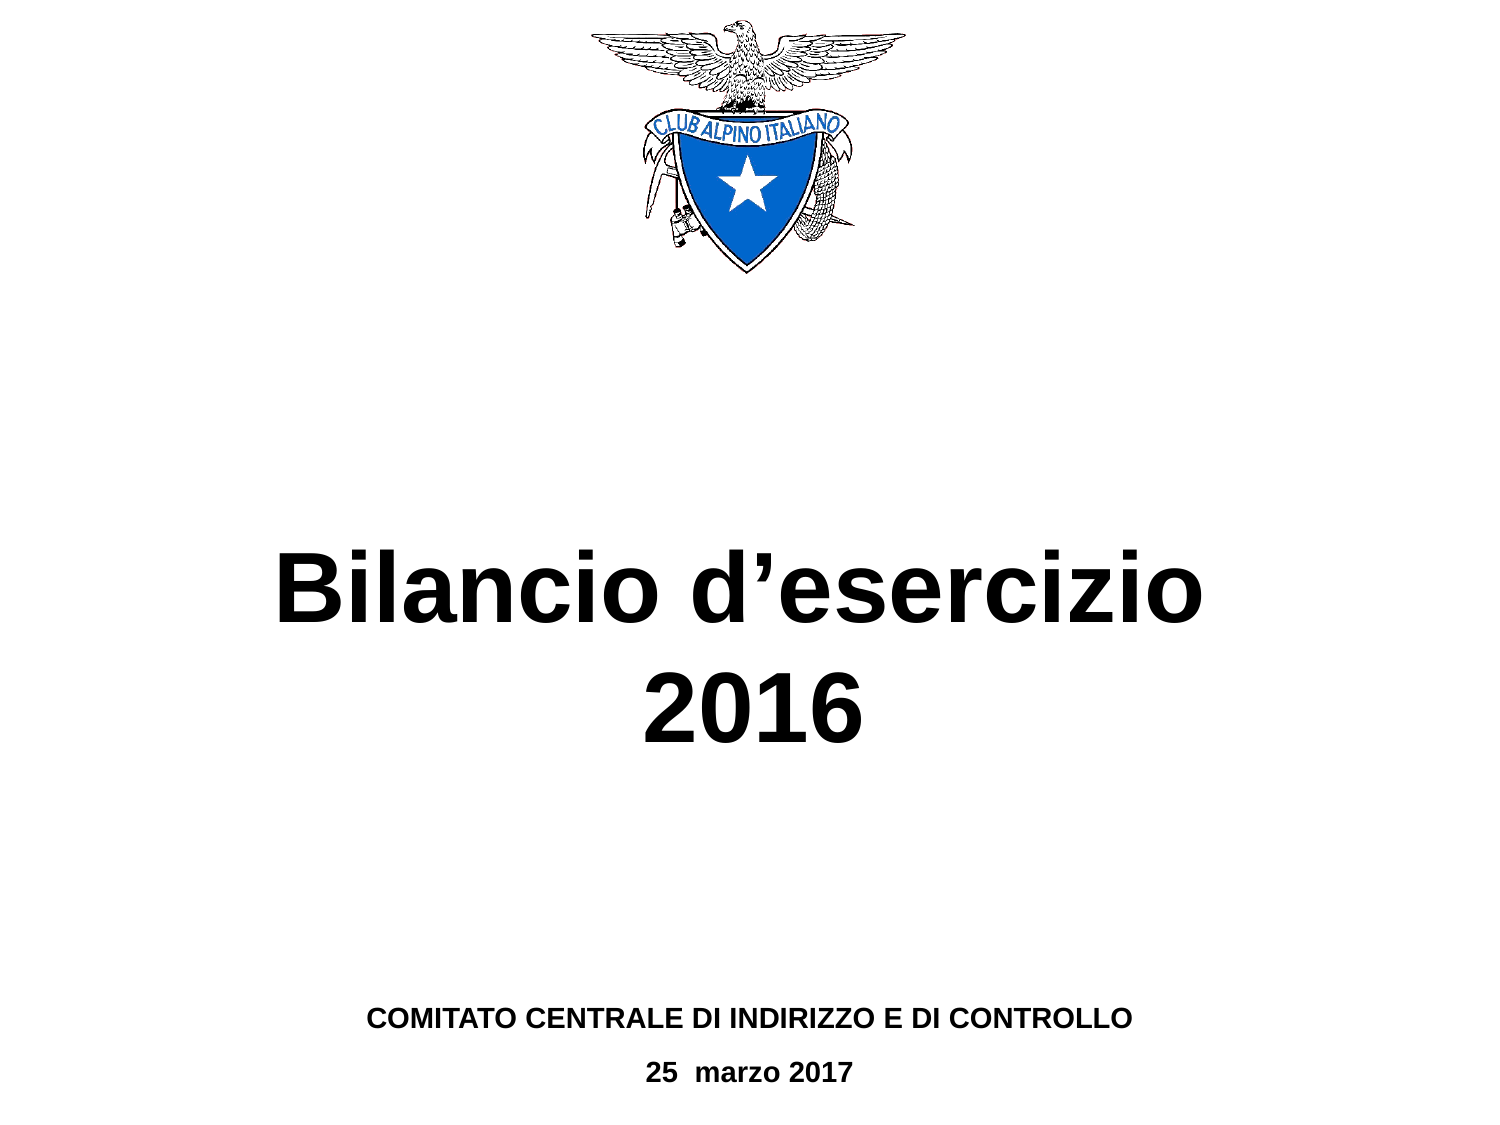

Bilancio d’esercizio
2016
COMITATO CENTRALE DI INDIRIZZO E DI CONTROLLO
25 marzo 2017